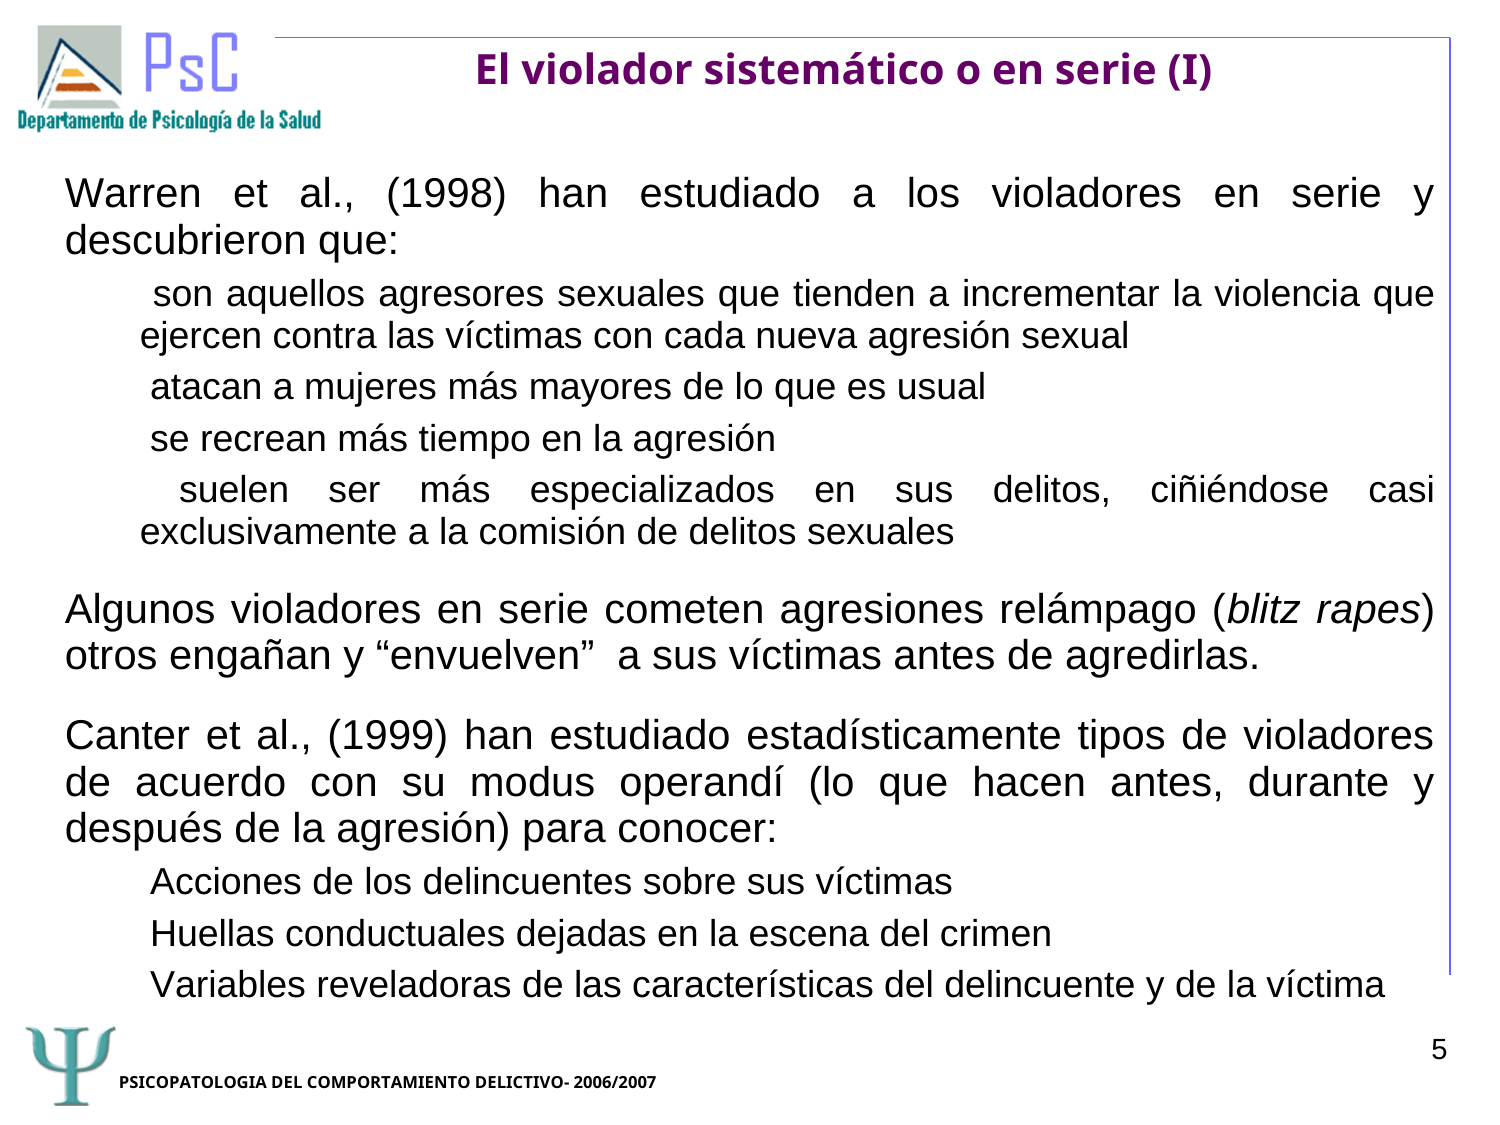

# El violador sistemático o en serie (I)
Warren et al., (1998) han estudiado a los violadores en serie y descubrieron que:
 son aquellos agresores sexuales que tienden a incrementar la violencia que ejercen contra las víctimas con cada nueva agresión sexual
 atacan a mujeres más mayores de lo que es usual
 se recrean más tiempo en la agresión
 suelen ser más especializados en sus delitos, ciñiéndose casi exclusivamente a la comisión de delitos sexuales
Algunos violadores en serie cometen agresiones relámpago (blitz rapes) otros engañan y “envuelven” a sus víctimas antes de agredirlas.
Canter et al., (1999) han estudiado estadísticamente tipos de violadores de acuerdo con su modus operandí (lo que hacen antes, durante y después de la agresión) para conocer:
 Acciones de los delincuentes sobre sus víctimas
 Huellas conductuales dejadas en la escena del crimen
 Variables reveladoras de las características del delincuente y de la víctima
5